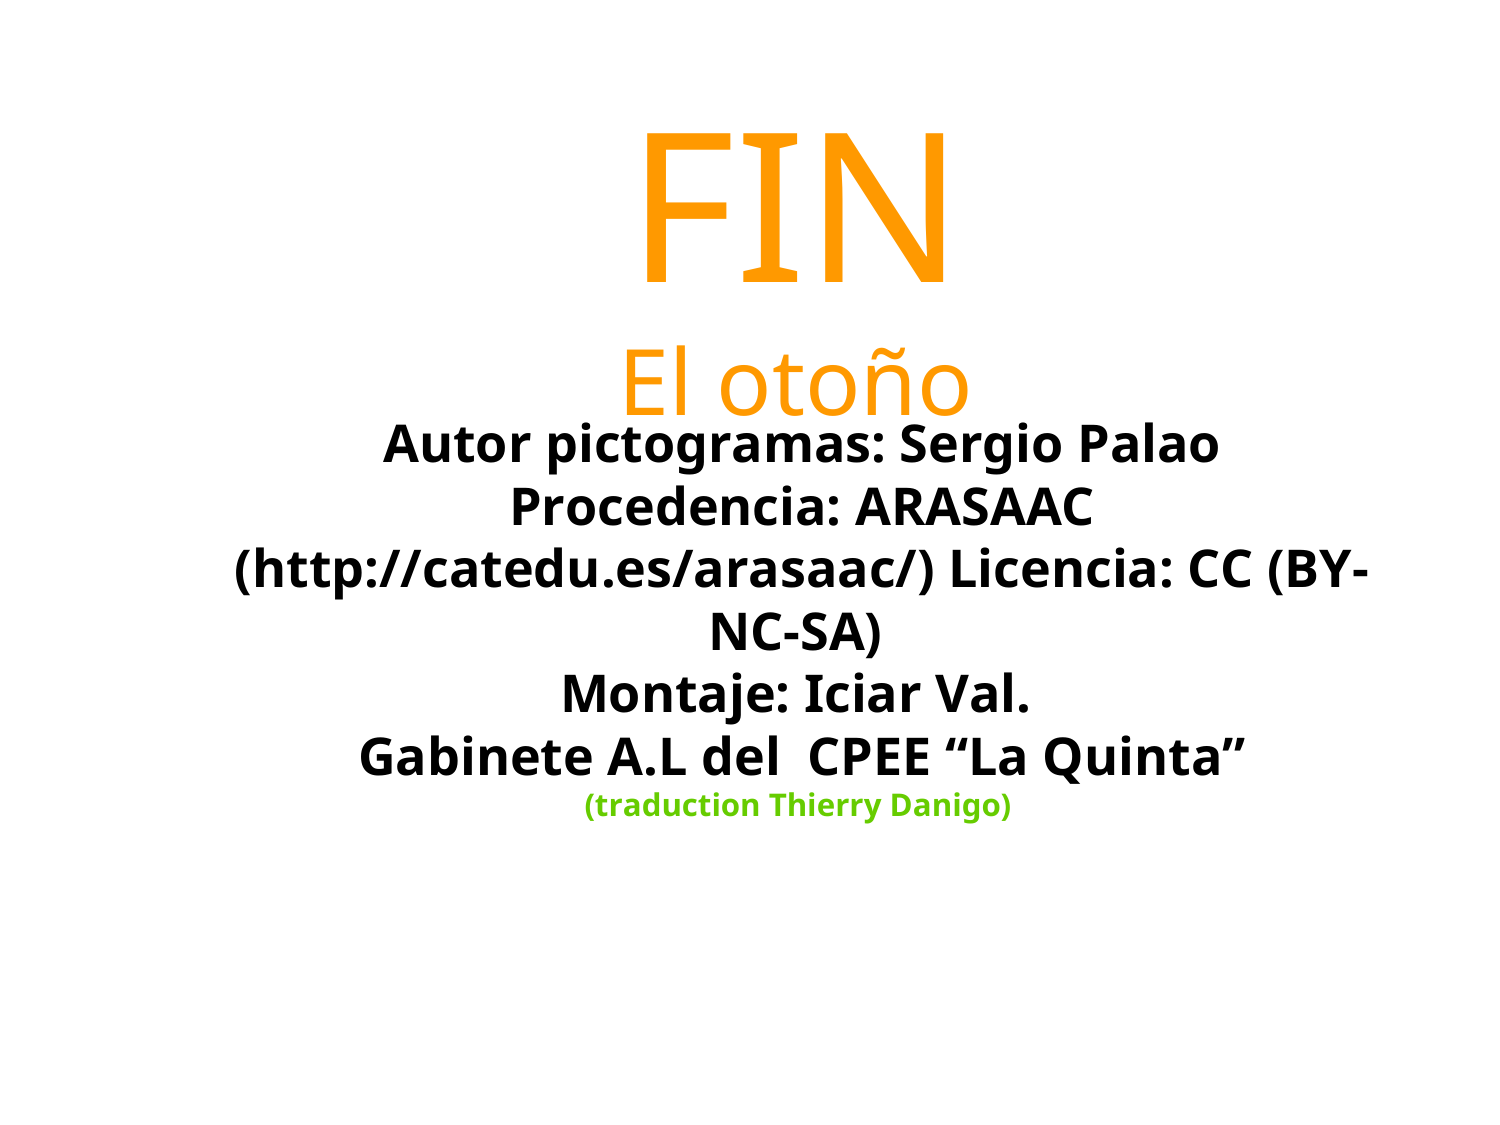

FIN
El otoño
Autor pictogramas: Sergio Palao Procedencia: ARASAAC (http://catedu.es/arasaac/) Licencia: CC (BY-NC-SA)
Montaje: Iciar Val.
Gabinete A.L del CPEE “La Quinta”
(traduction Thierry Danigo)